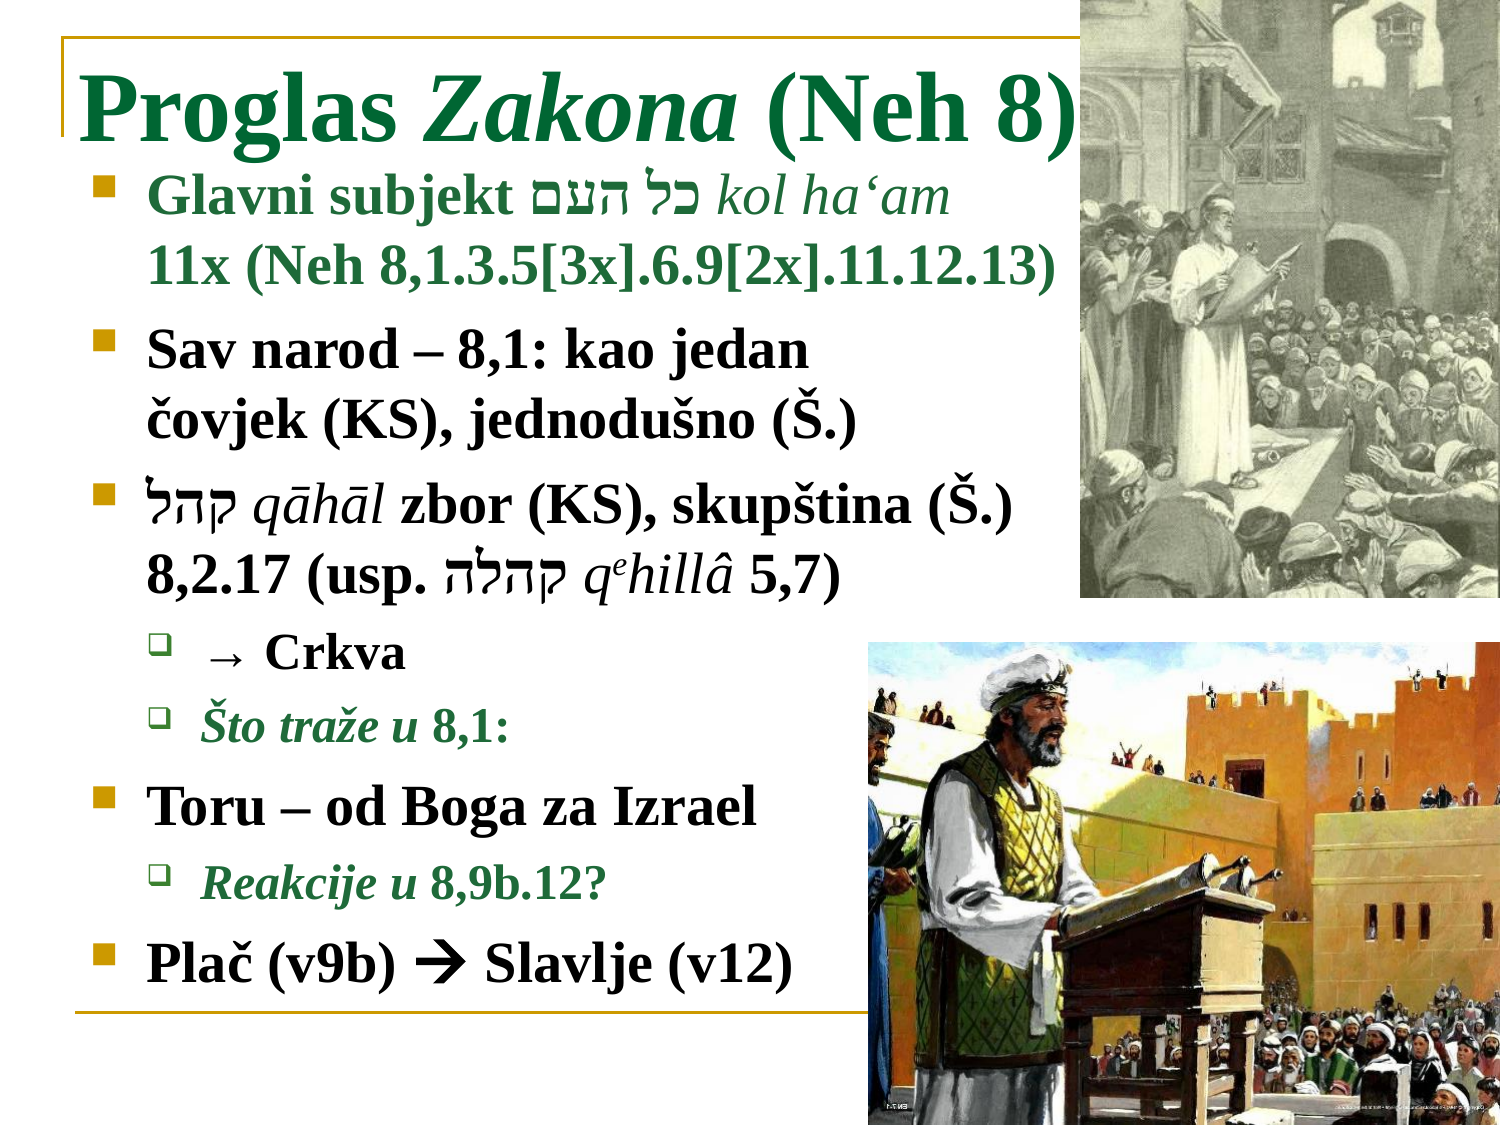

# Proglas Zakona (Neh 8)
Glavni subjekt כל העם kol ha‘am
11x (Neh 8,1.3.5[3x].6.9[2x].11.12.13)
Sav narod – 8,1: kao jedan
čovjek (KS), jednodušno (Š.)
קהל qāhāl zbor (KS), skupština (Š.)
8,2.17 (usp. קהלה qehillâ 5,7)
→ Crkva
Što traže u 8,1:
Toru – od Boga za Izrael
Reakcije u 8,9b.12?
Plač (v9b)  Slavlje (v12)